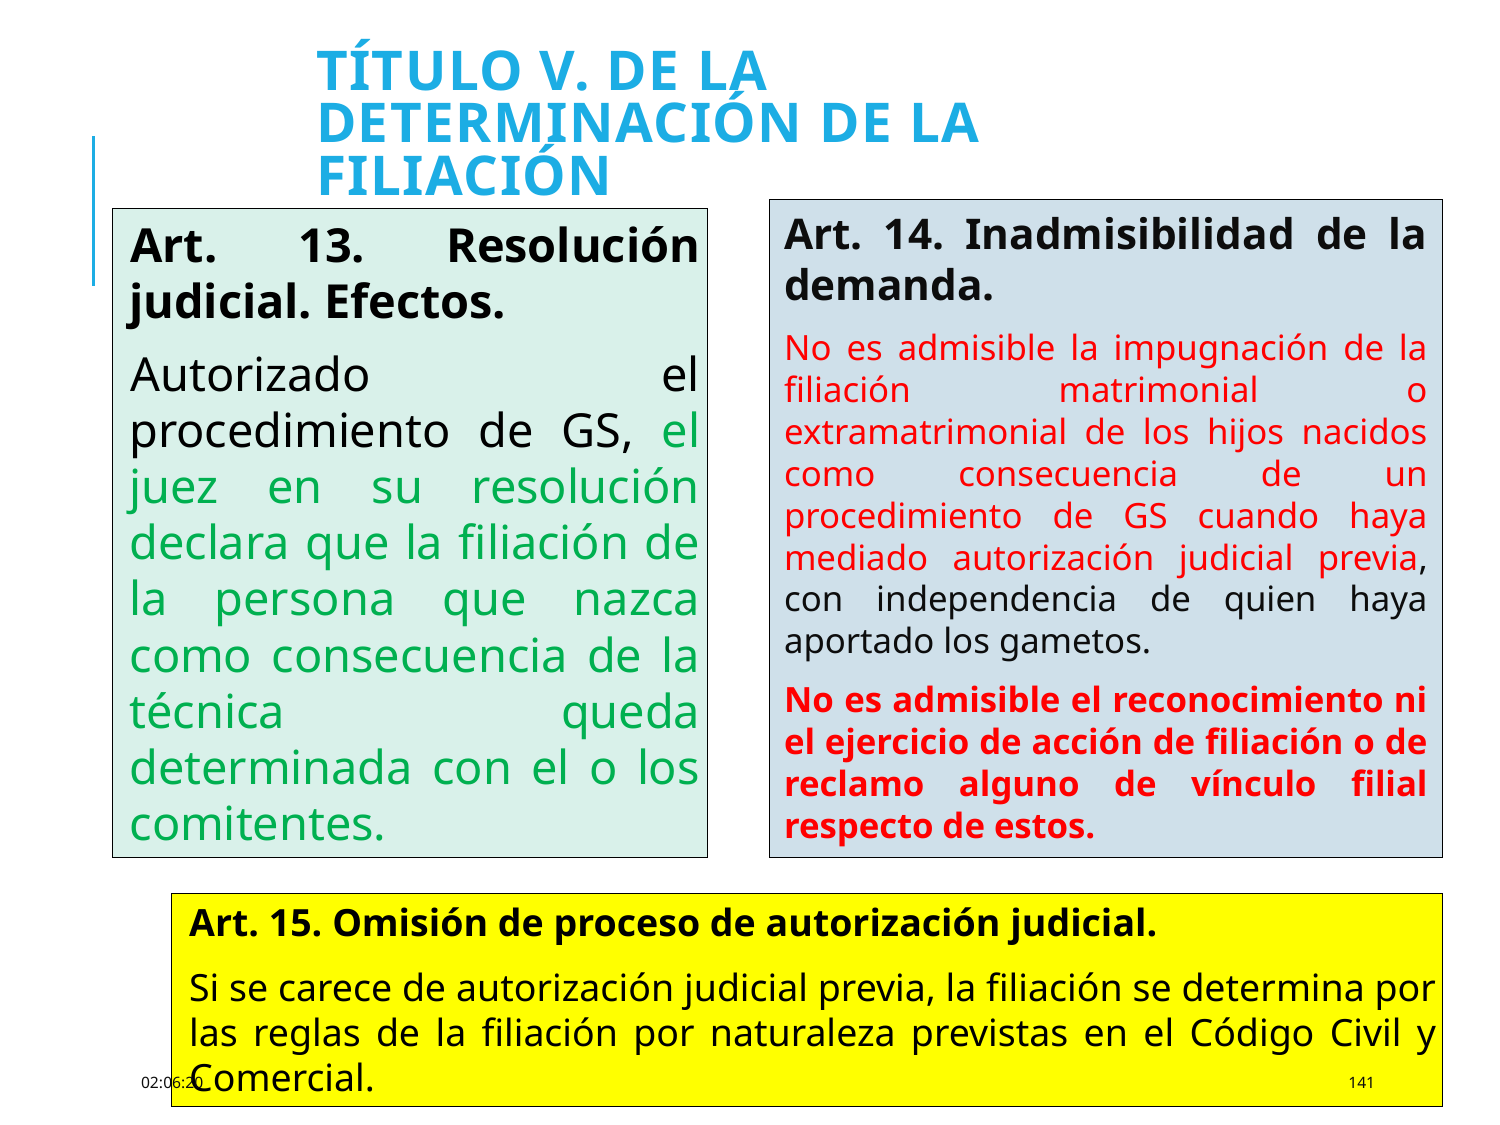

# Título V. De la determinación de la filiación
Art. 14. Inadmisibilidad de la demanda.
No es admisible la impugnación de la filiación matrimonial o extramatrimonial de los hijos nacidos como consecuencia de un procedimiento de GS cuando haya mediado autorización judicial previa, con independencia de quien haya aportado los gametos.
No es admisible el reconocimiento ni el ejercicio de acción de filiación o de reclamo alguno de vínculo filial respecto de estos.
Art. 13. Resolución judicial. Efectos.
Autorizado el procedimiento de GS, el juez en su resolución declara que la filiación de la persona que nazca como consecuencia de la técnica queda determinada con el o los comitentes.
Art. 15. Omisión de proceso de autorización judicial.
Si se carece de autorización judicial previa, la filiación se determina por las reglas de la filiación por naturaleza previstas en el Código Civil y Comercial.
02:48:06